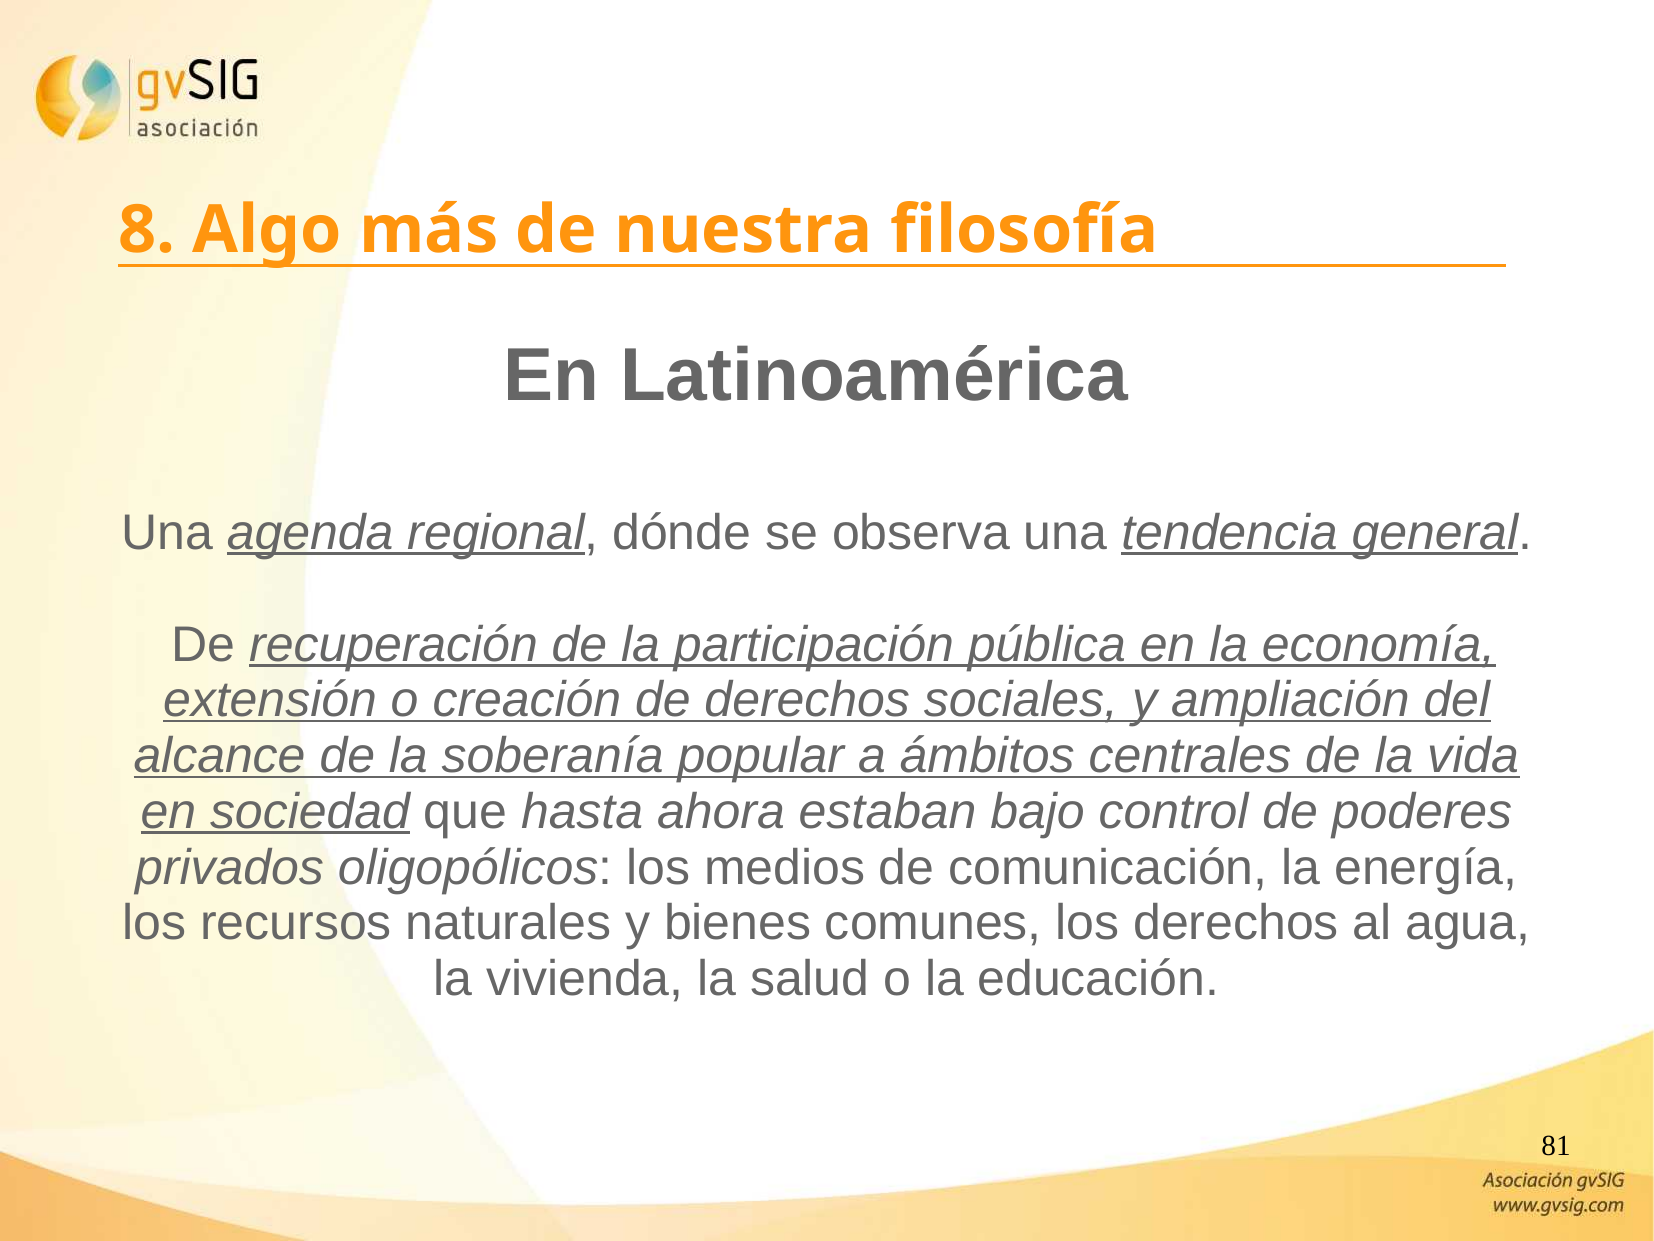

# 8. Algo más de nuestra filosofía
En Latinoamérica
Una agenda regional, dónde se observa una tendencia general.
 De recuperación de la participación pública en la economía, extensión o creación de derechos sociales, y ampliación del alcance de la soberanía popular a ámbitos centrales de la vida en sociedad que hasta ahora estaban bajo control de poderes privados oligopólicos: los medios de comunicación, la energía, los recursos naturales y bienes comunes, los derechos al agua, la vivienda, la salud o la educación.
81